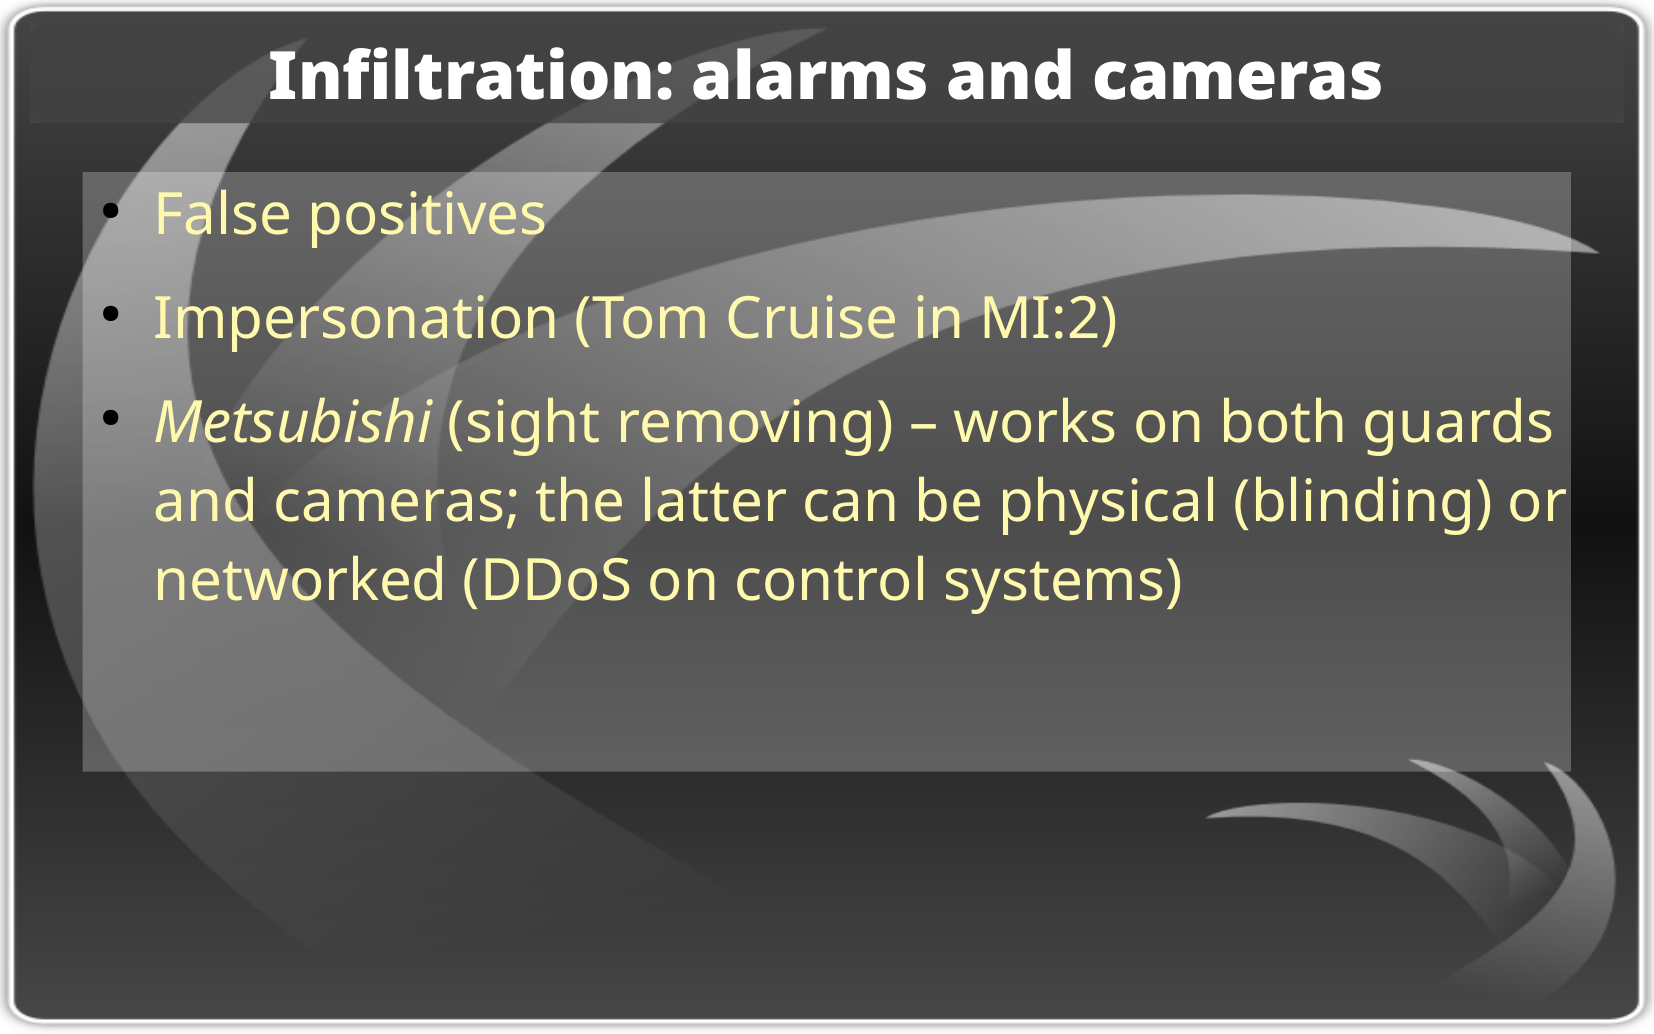

# Infiltration: alarms and cameras
False positives
Impersonation (Tom Cruise in MI:2)
Metsubishi (sight removing) – works on both guards and cameras; the latter can be physical (blinding) or networked (DDoS on control systems)